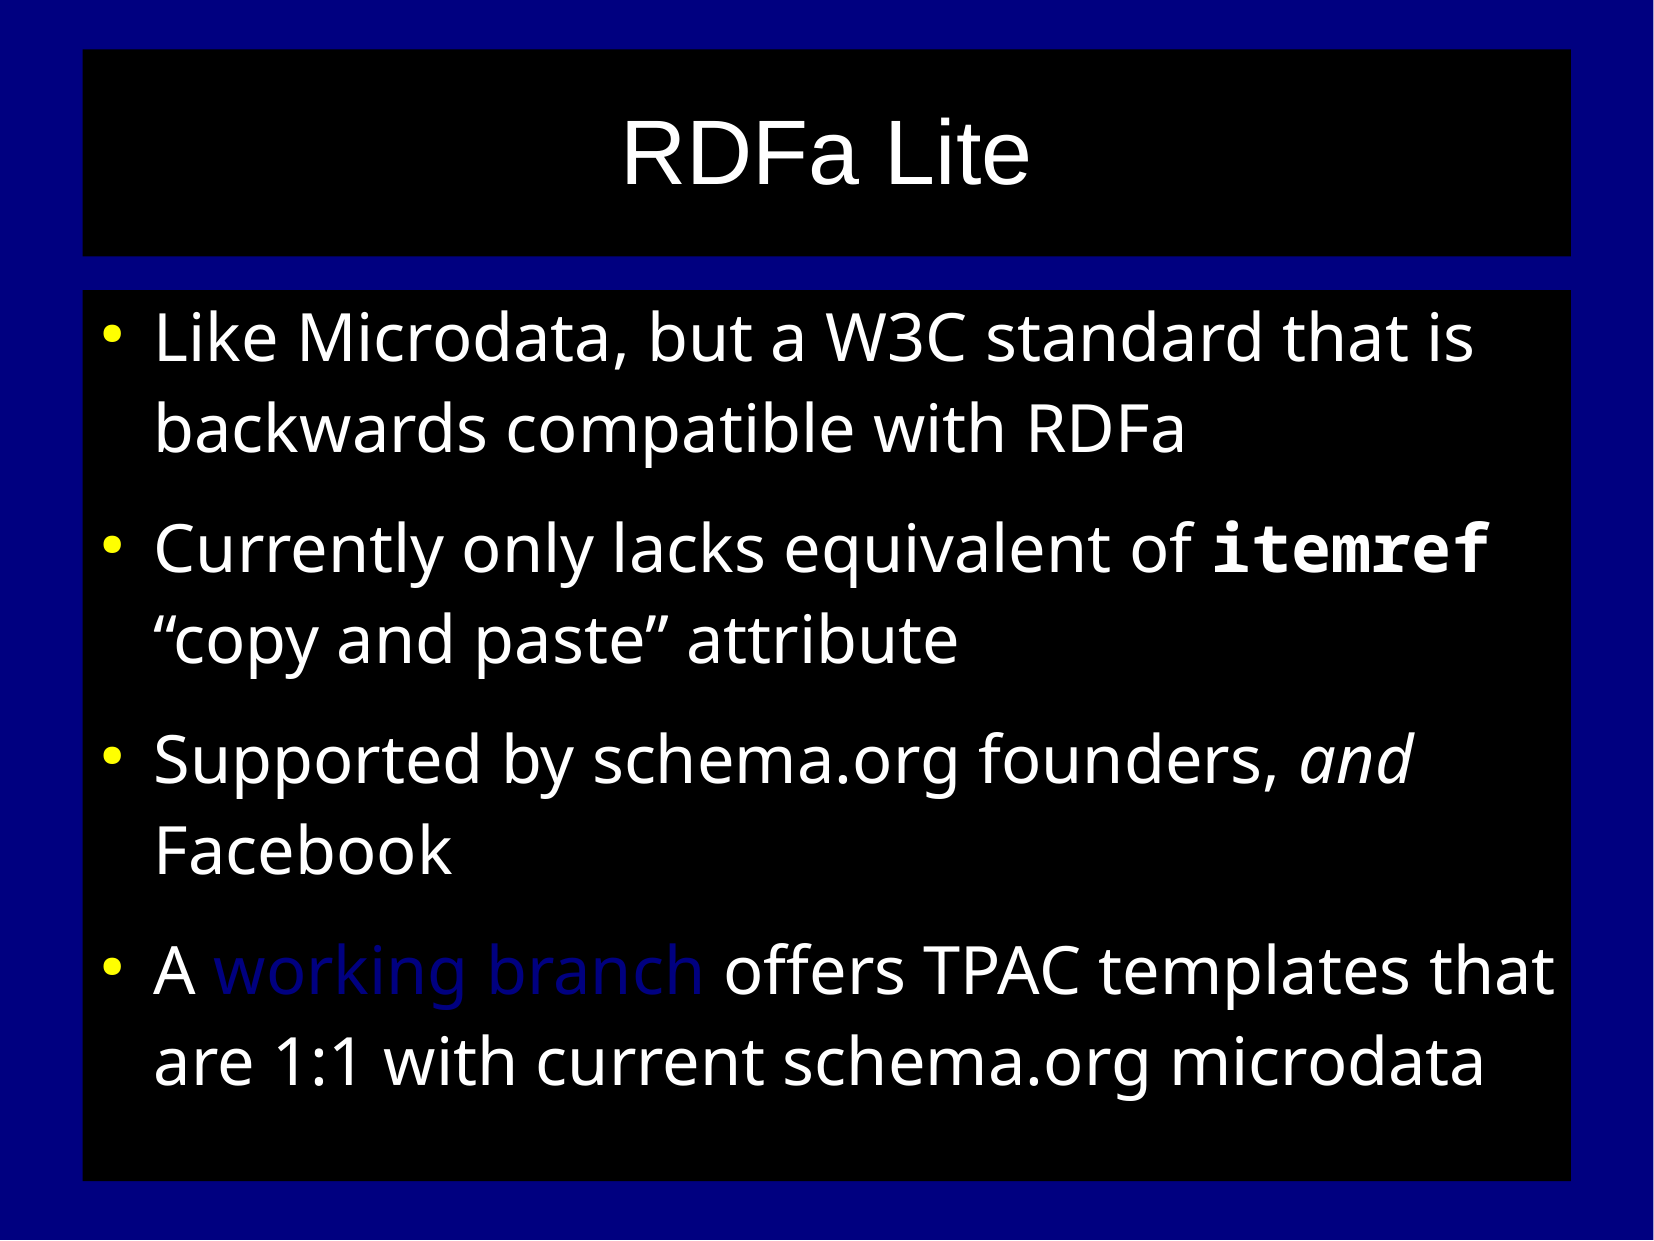

# RDFa Lite
Like Microdata, but a W3C standard that is backwards compatible with RDFa
Currently only lacks equivalent of itemref “copy and paste” attribute
Supported by schema.org founders, and Facebook
A working branch offers TPAC templates that are 1:1 with current schema.org microdata